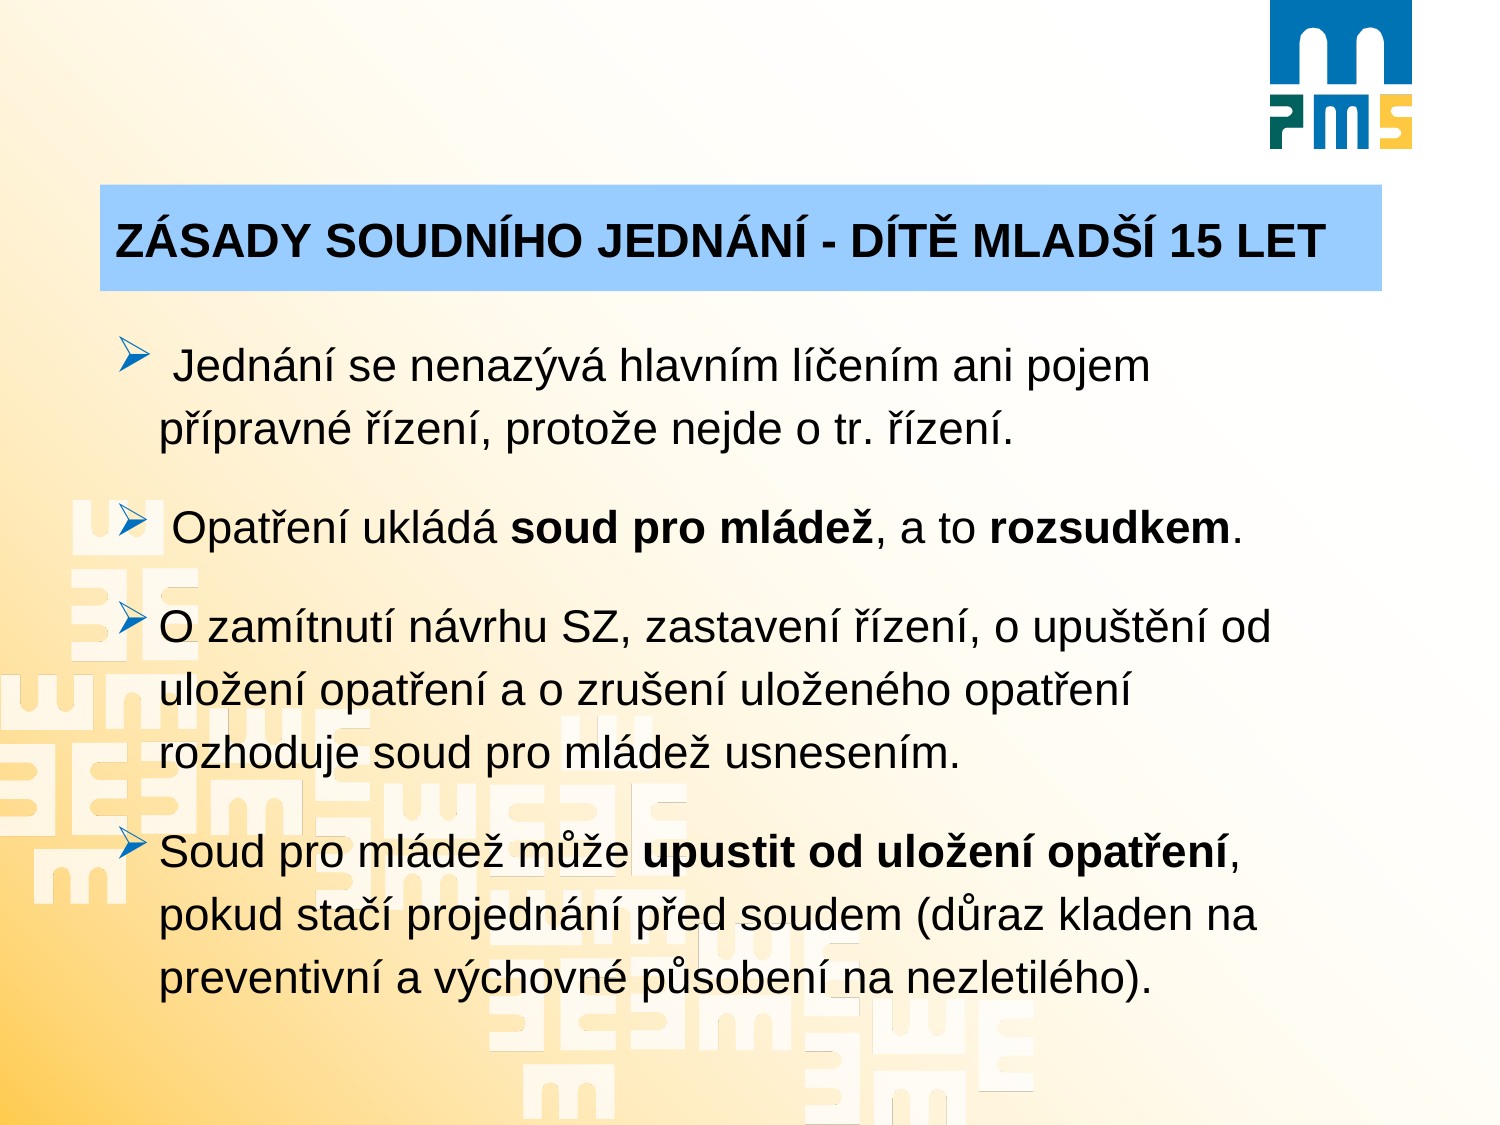

# ZÁSADY SOUDNÍHO JEDNÁNÍ - DÍTĚ MLADŠÍ 15 LET
 Jednání se nenazývá hlavním líčením ani pojem přípravné řízení, protože nejde o tr. řízení.
 Opatření ukládá soud pro mládež, a to rozsudkem.
O zamítnutí návrhu SZ, zastavení řízení, o upuštění od uložení opatření a o zrušení uloženého opatření rozhoduje soud pro mládež usnesením.
Soud pro mládež může upustit od uložení opatření, pokud stačí projednání před soudem (důraz kladen na preventivní a výchovné působení na nezletilého).